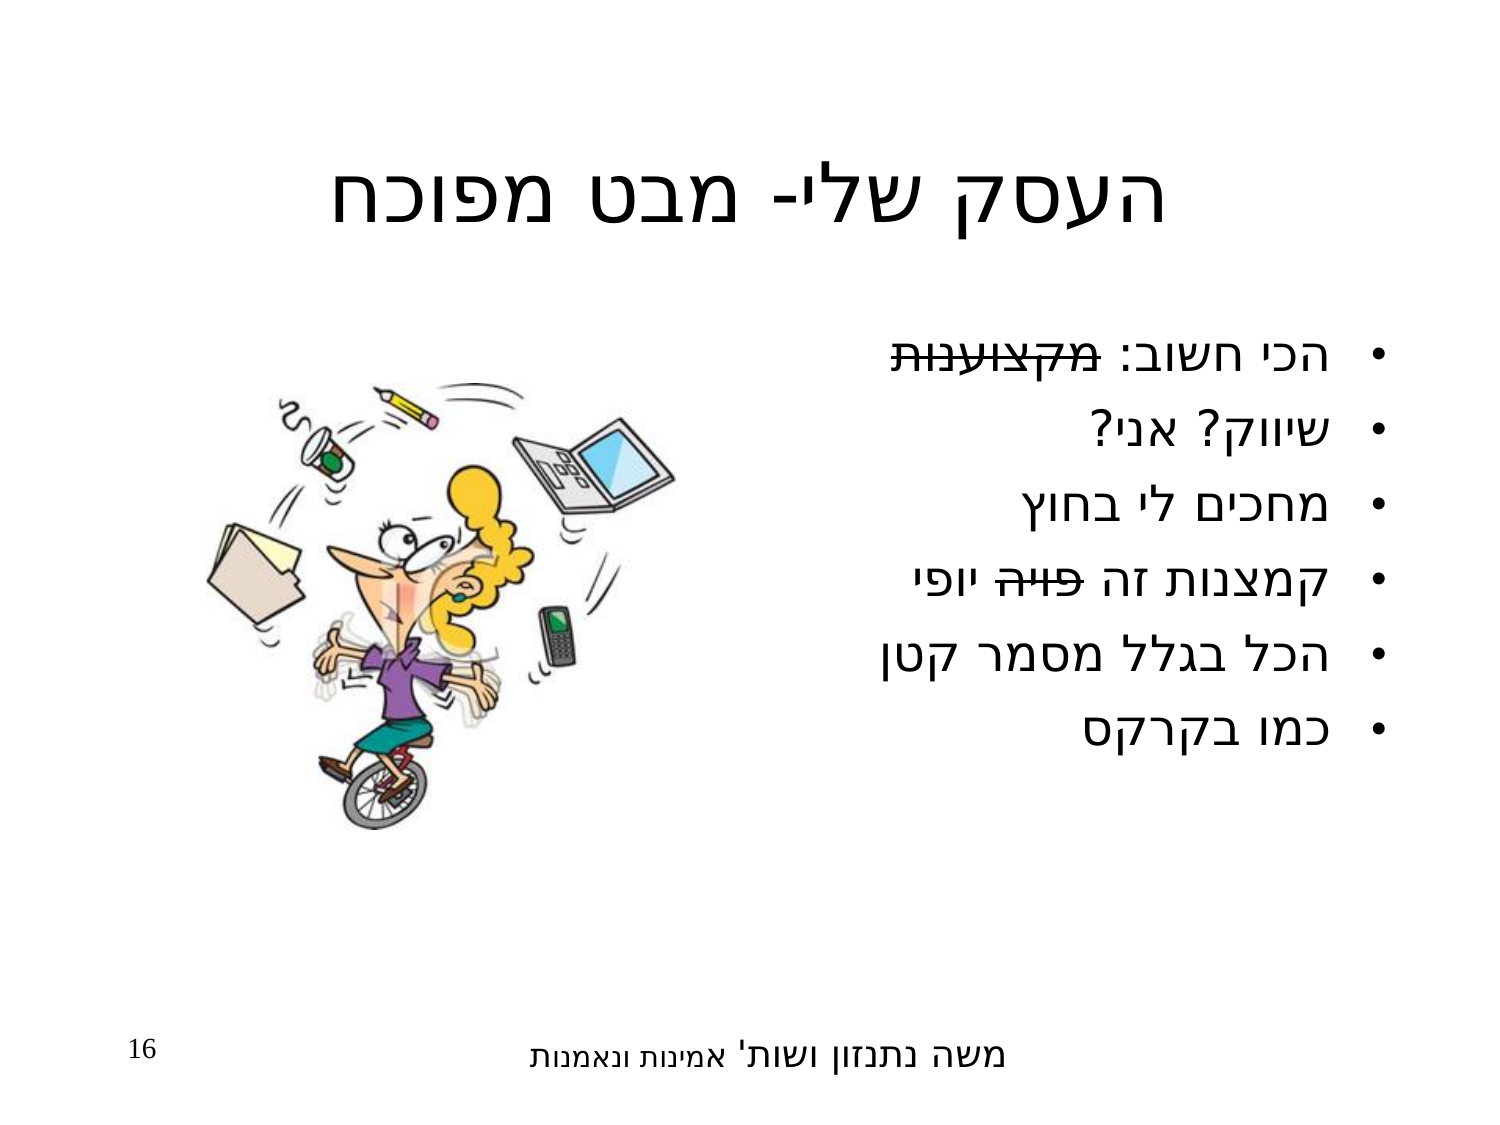

# העסק שלי- מבט מפוכח
הכי חשוב: מקצוענות
שיווק? אני?
מחכים לי בחוץ
קמצנות זה פויה יופי
הכל בגלל מסמר קטן
כמו בקרקס
16
משה נתנזון ושות'- אמינות ונאמנות